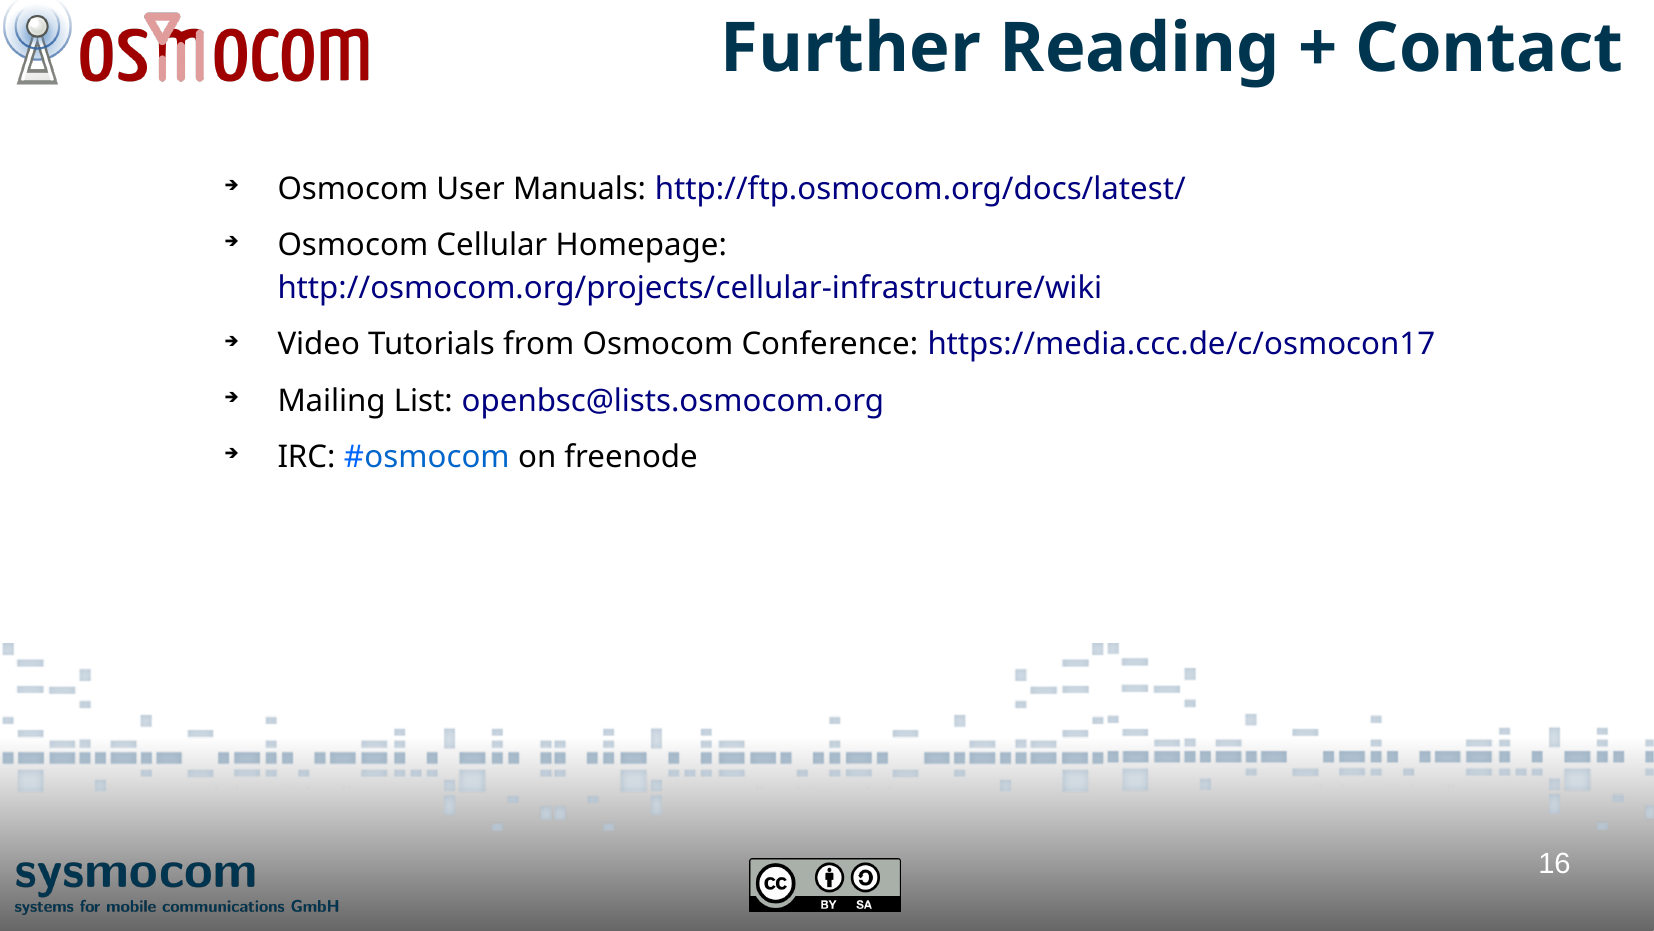

# Further Reading + Contact
Osmocom User Manuals: http://ftp.osmocom.org/docs/latest/
Osmocom Cellular Homepage: http://osmocom.org/projects/cellular-infrastructure/wiki
Video Tutorials from Osmocom Conference: https://media.ccc.de/c/osmocon17
Mailing List: openbsc@lists.osmocom.org
IRC: #osmocom on freenode
16